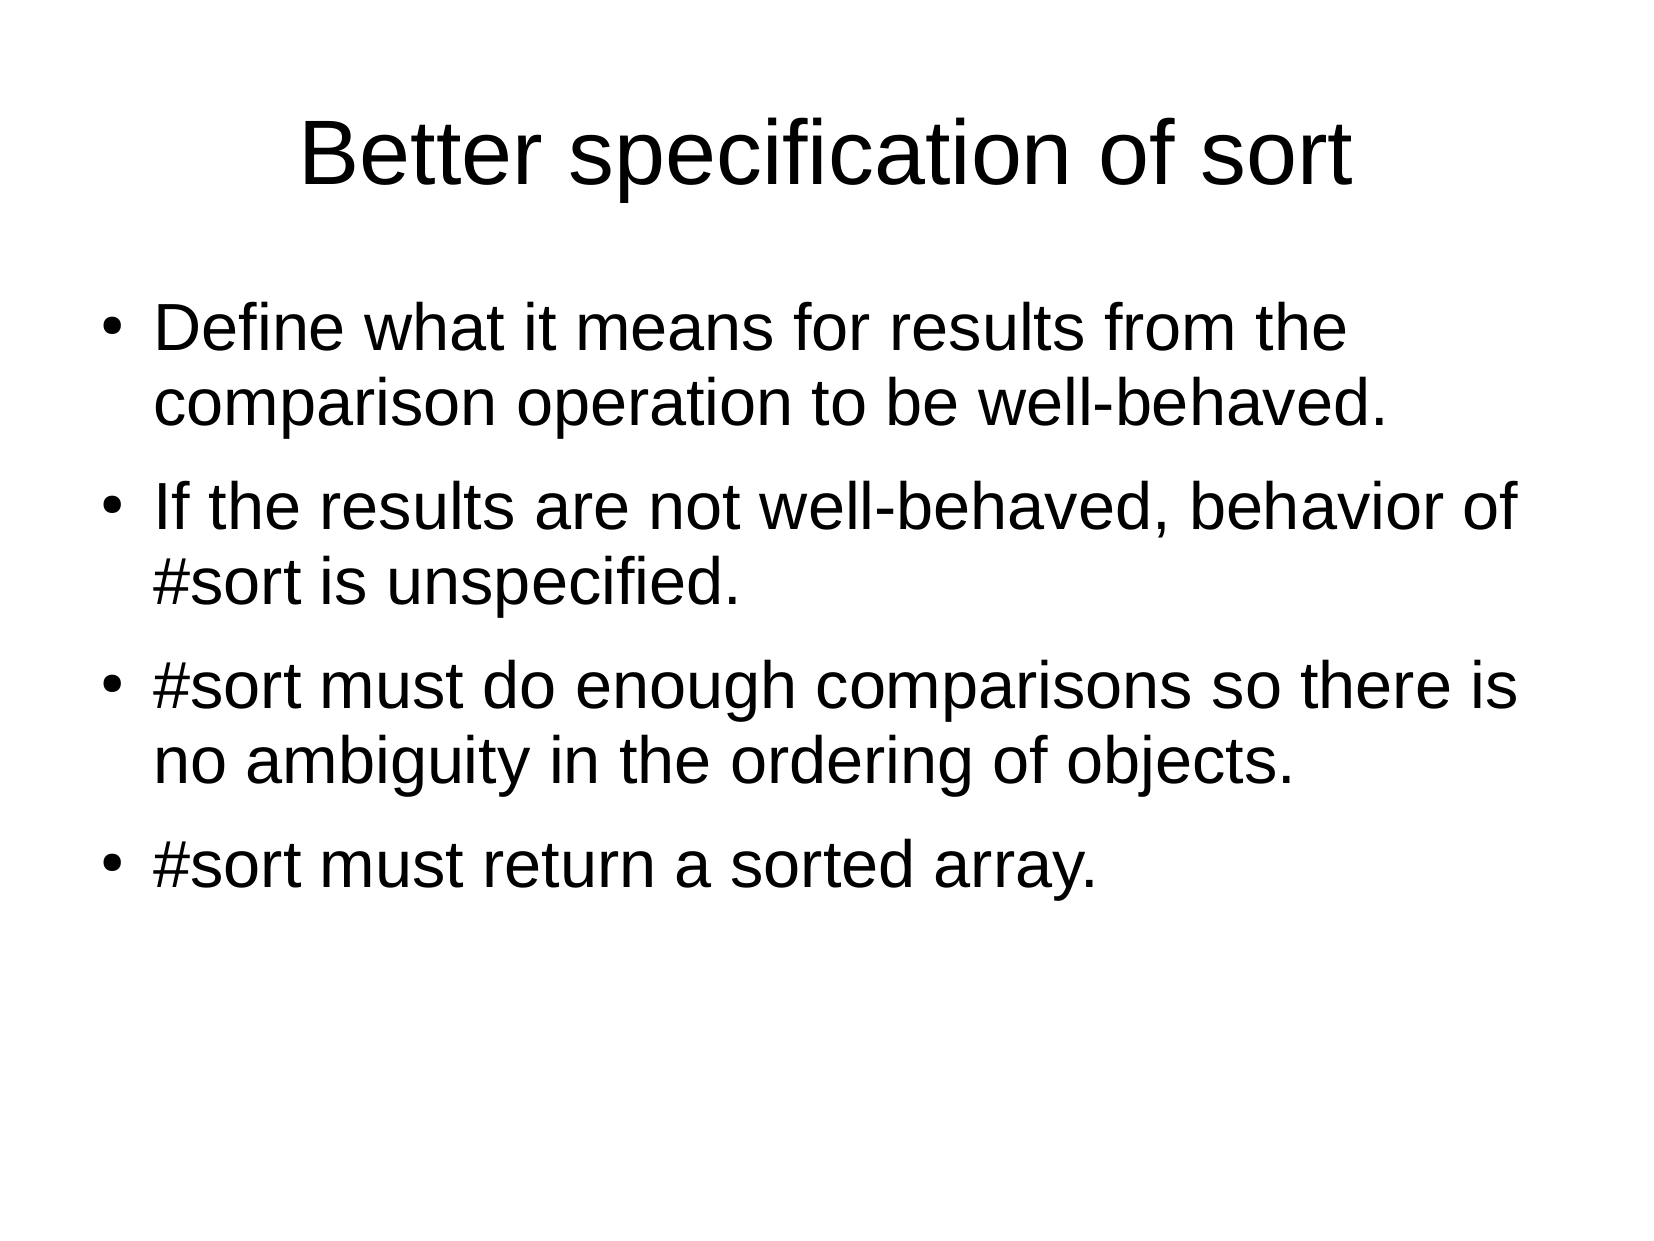

# Better specification of sort
Define what it means for results from the comparison operation to be well-behaved.
If the results are not well-behaved, behavior of #sort is unspecified.
#sort must do enough comparisons so there is no ambiguity in the ordering of objects.
#sort must return a sorted array.